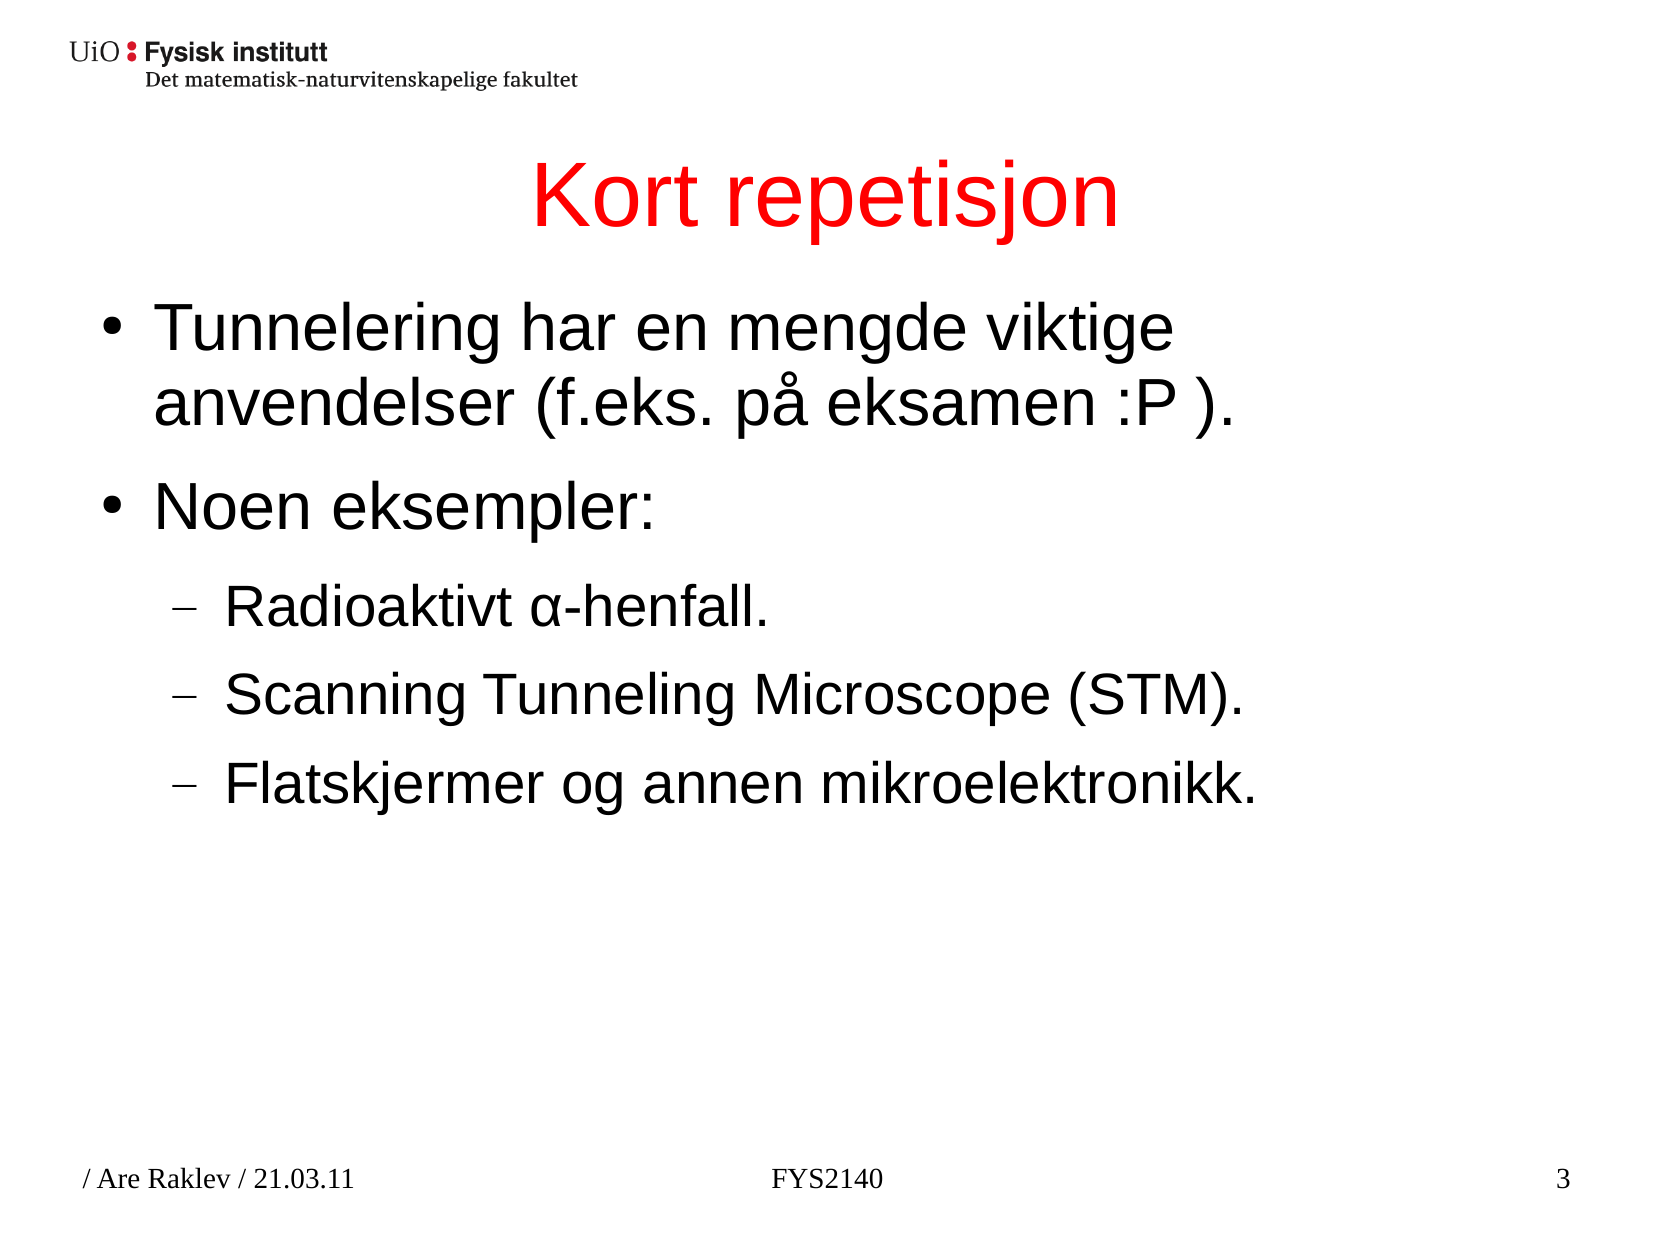

# Kort repetisjon
Tunnelering har en mengde viktige anvendelser (f.eks. på eksamen :P ).
Noen eksempler:
Radioaktivt α-henfall.
Scanning Tunneling Microscope (STM).
Flatskjermer og annen mikroelektronikk.
/ Are Raklev / 21.03.11
FYS2140
3